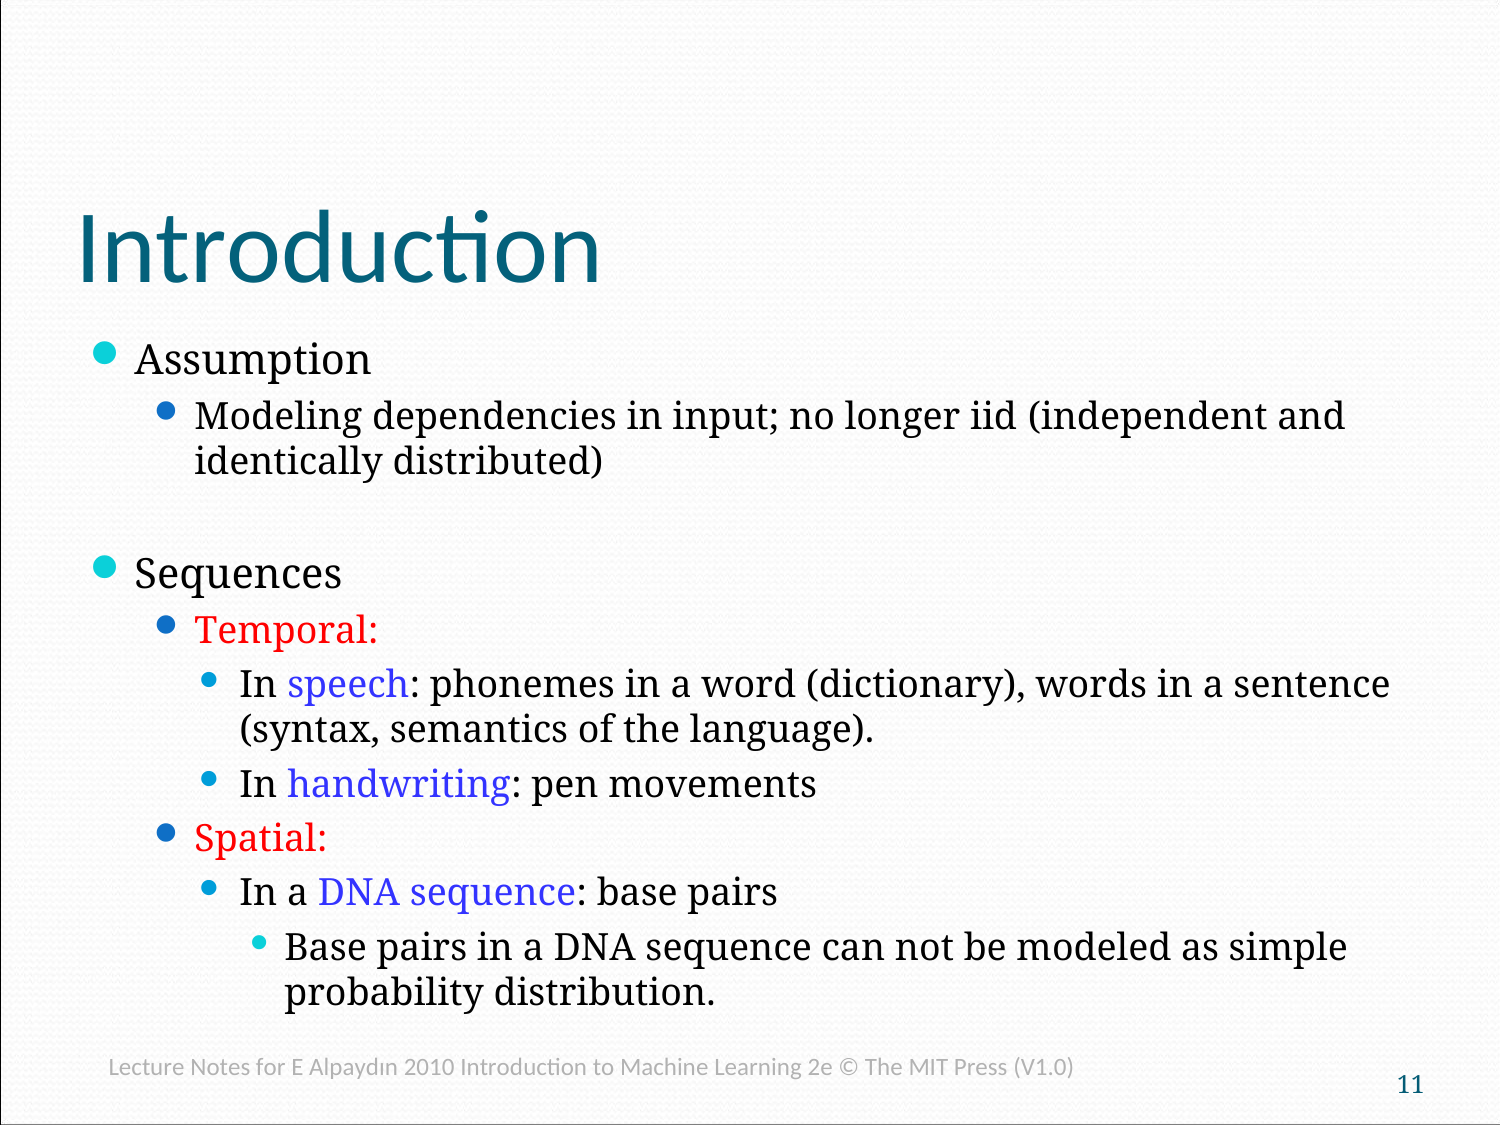

Introduction
Assumption
Modeling dependencies in input; no longer iid (independent and identically distributed)
Sequences
Temporal:
In speech: phonemes in a word (dictionary), words in a sentence (syntax, semantics of the language).
In handwriting: pen movements
Spatial:
In a DNA sequence: base pairs
Base pairs in a DNA sequence can not be modeled as simple probability distribution.
Lecture Notes for E Alpaydın 2010 Introduction to Machine Learning 2e © The MIT Press (V1.0)